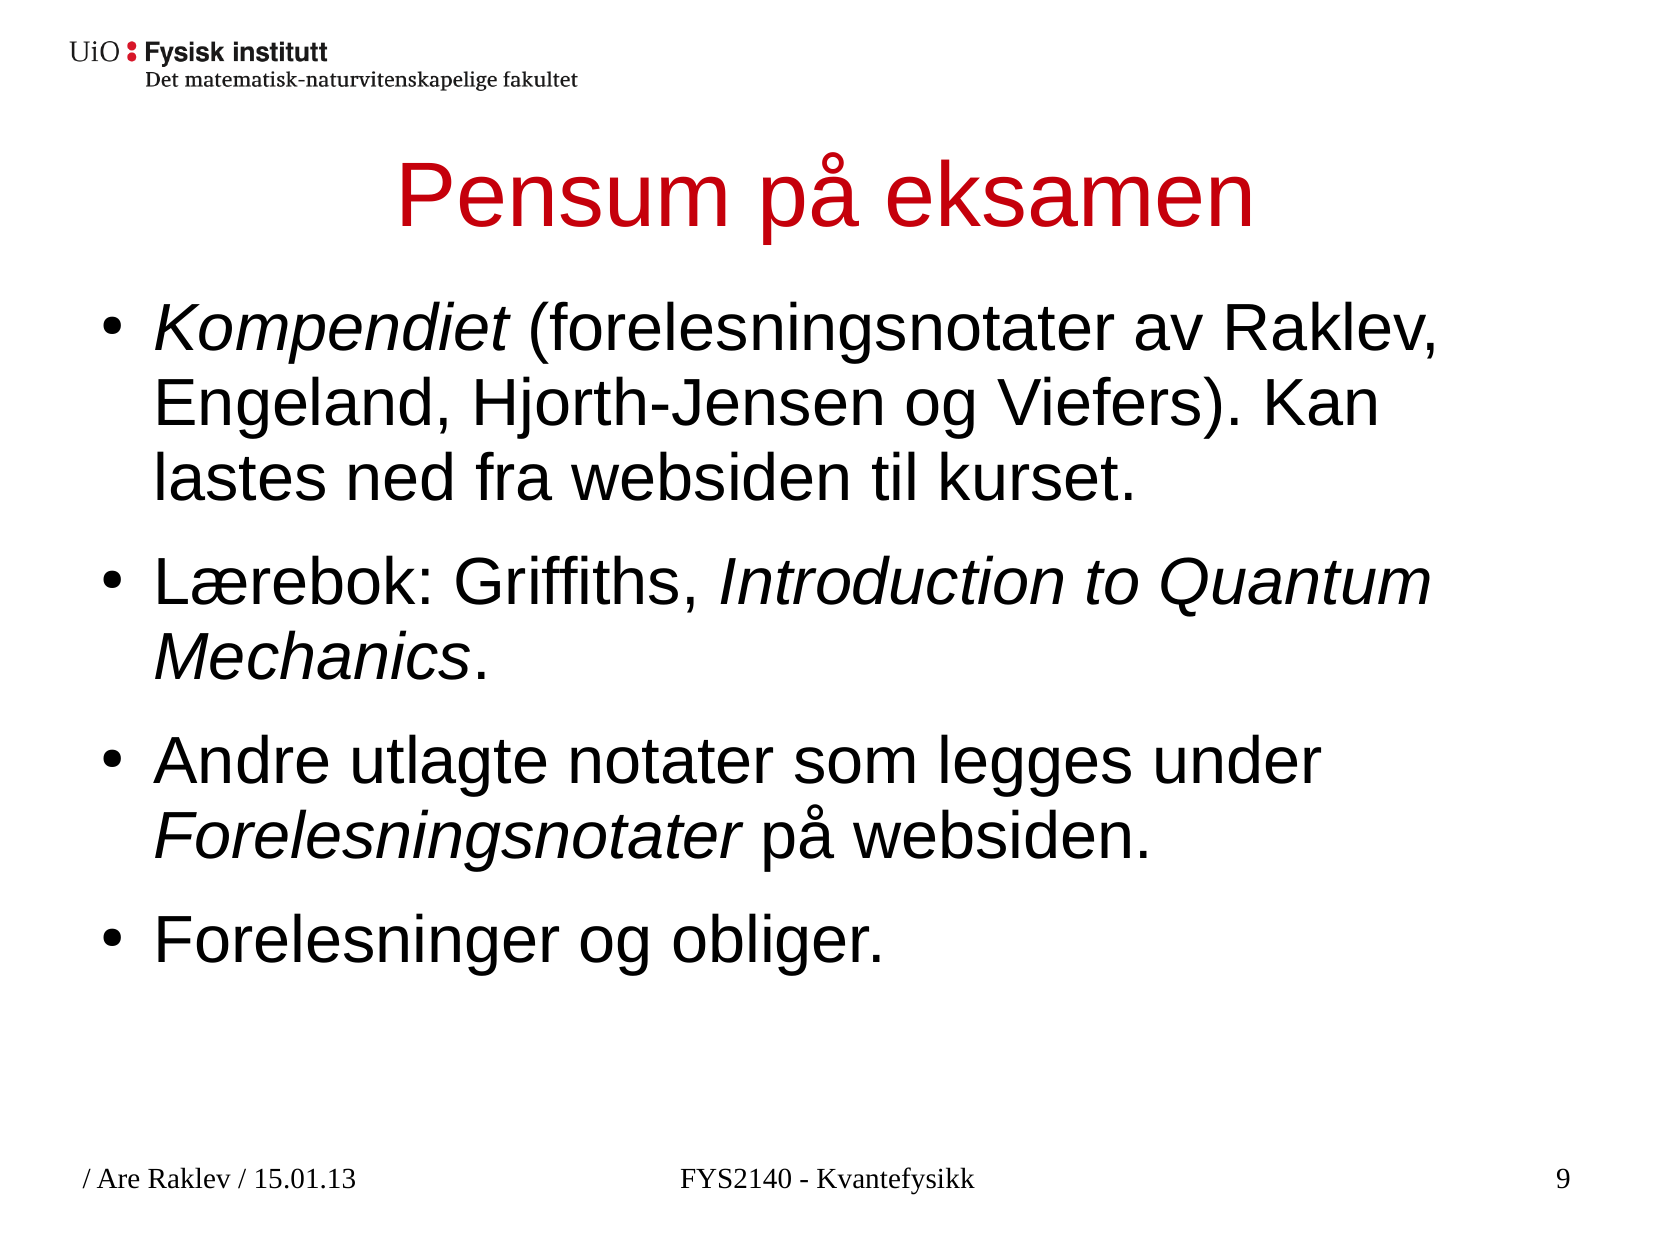

# Pensum på eksamen
Kompendiet (forelesningsnotater av Raklev, Engeland, Hjorth-Jensen og Viefers). Kan lastes ned fra websiden til kurset.
Lærebok: Griffiths, Introduction to Quantum Mechanics.
Andre utlagte notater som legges under Forelesningsnotater på websiden.
Forelesninger og obliger.
/ Are Raklev / 15.01.13
FYS2140 - Kvantefysikk
9